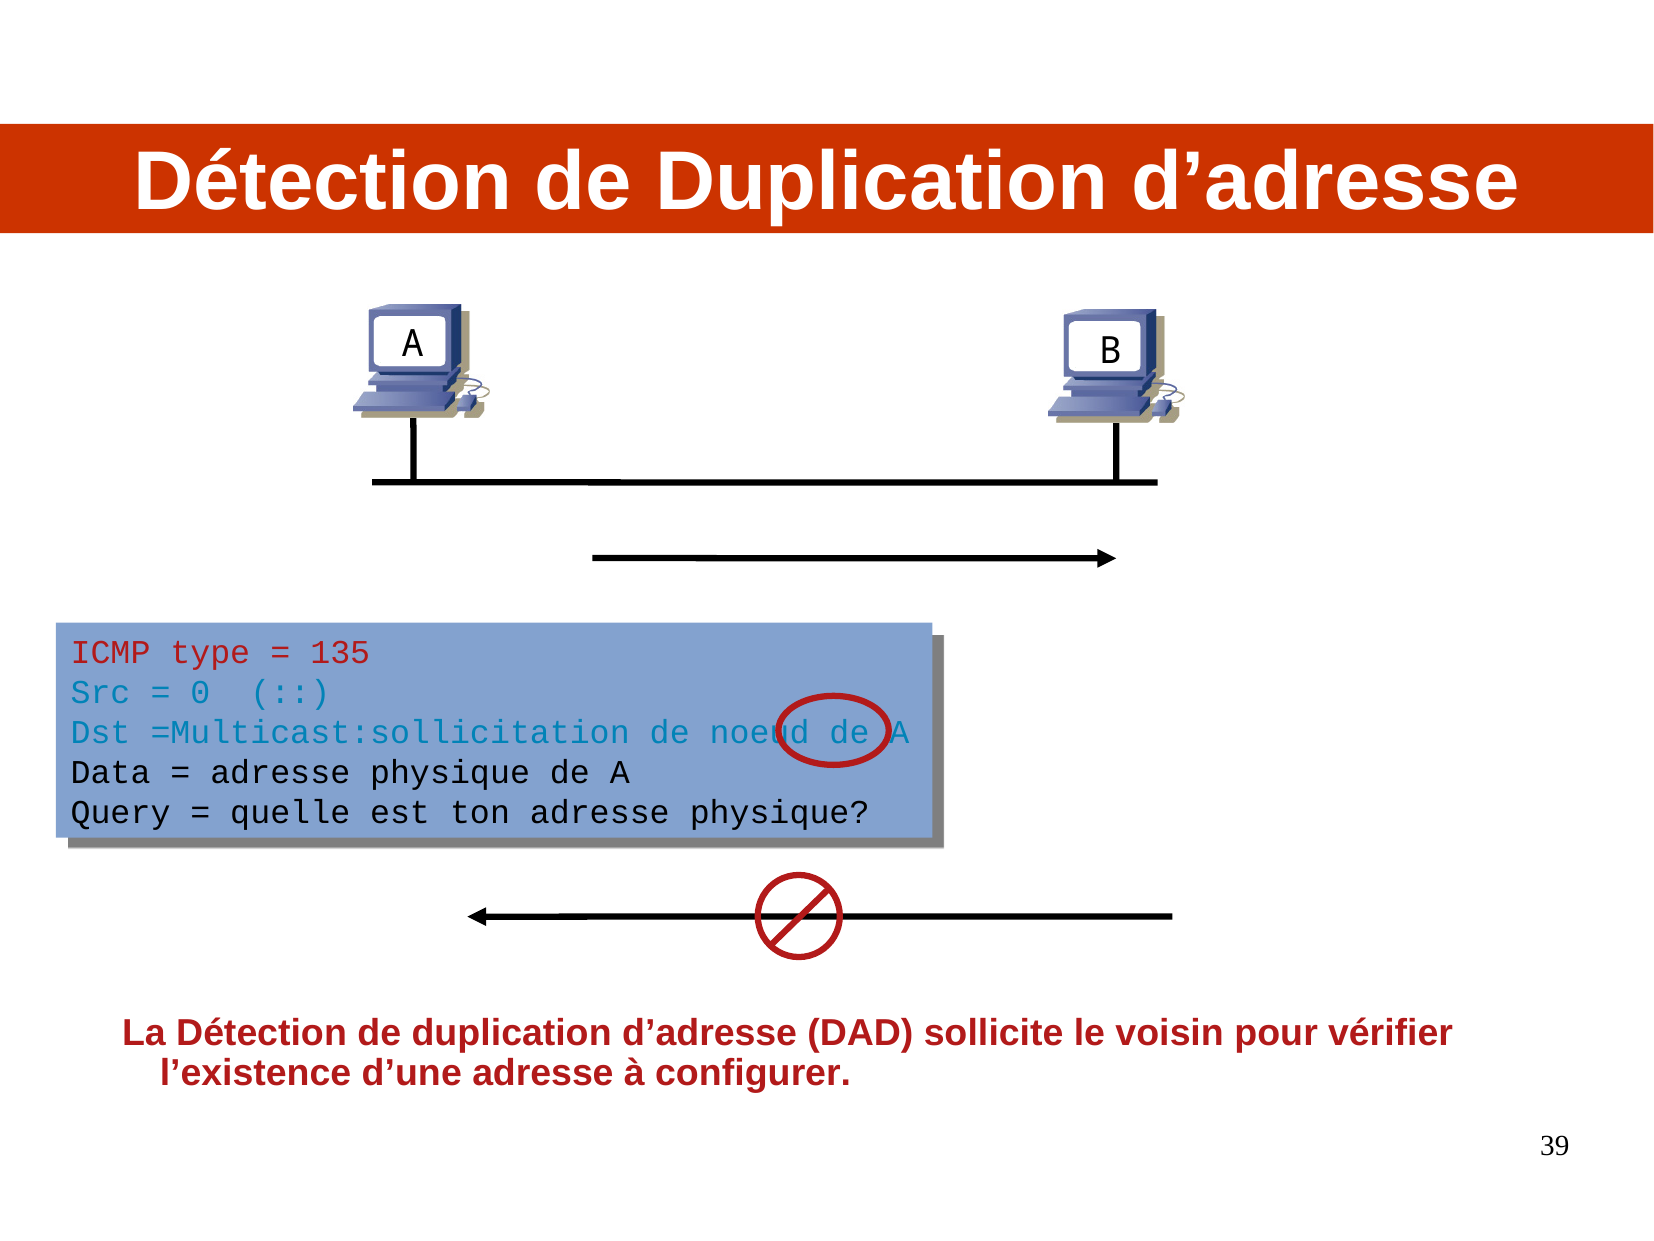

# Détection de Duplication d’adresse
A
B
ICMP type = 135 Src = 0 (::) Dst =Multicast:sollicitation de noeud de A
Data = adresse physique de A Query = quelle est ton adresse physique?
La Détection de duplication d’adresse (DAD) sollicite le voisin pour vérifier l’existence d’une adresse à configurer.